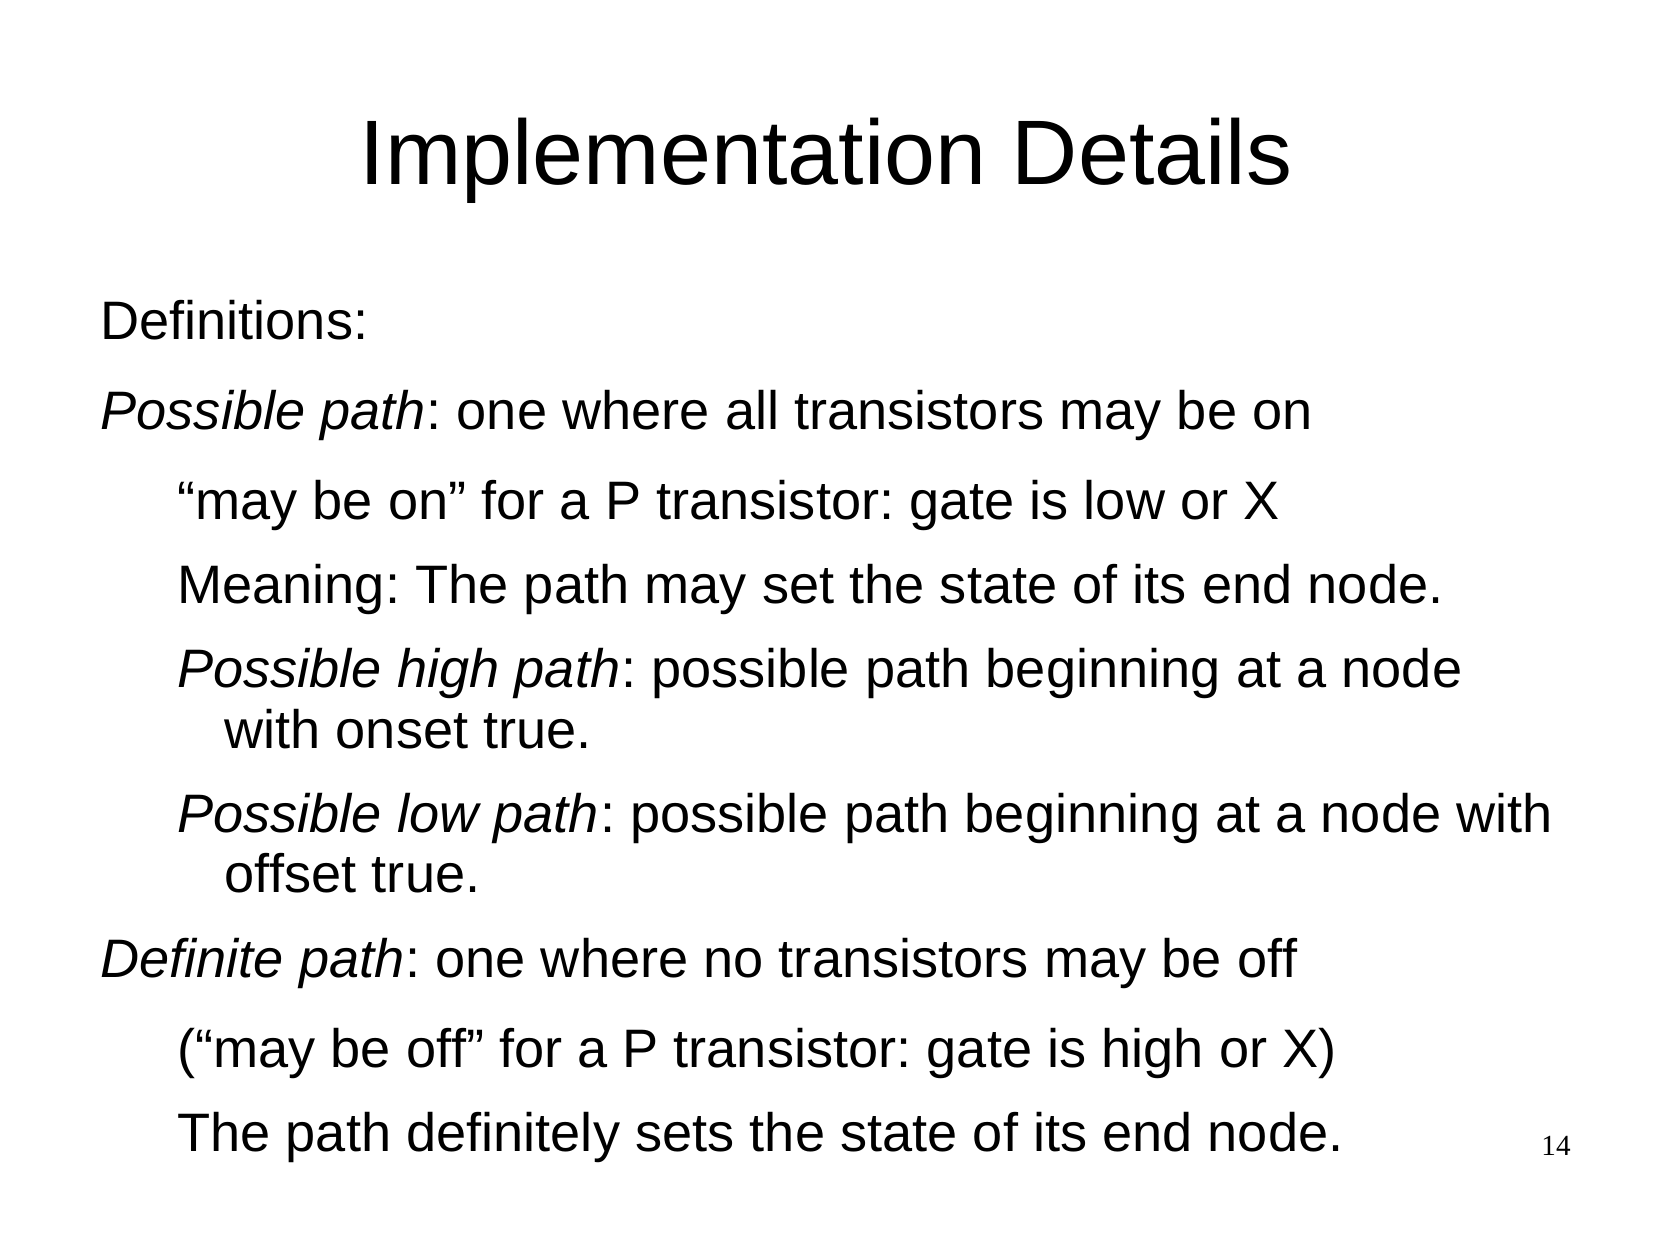

# Implementation Details
Definitions:
Possible path: one where all transistors may be on
“may be on” for a P transistor: gate is low or X
Meaning: The path may set the state of its end node.
Possible high path: possible path beginning at a node with onset true.
Possible low path: possible path beginning at a node with offset true.
Definite path: one where no transistors may be off
(“may be off” for a P transistor: gate is high or X)
The path definitely sets the state of its end node.
14